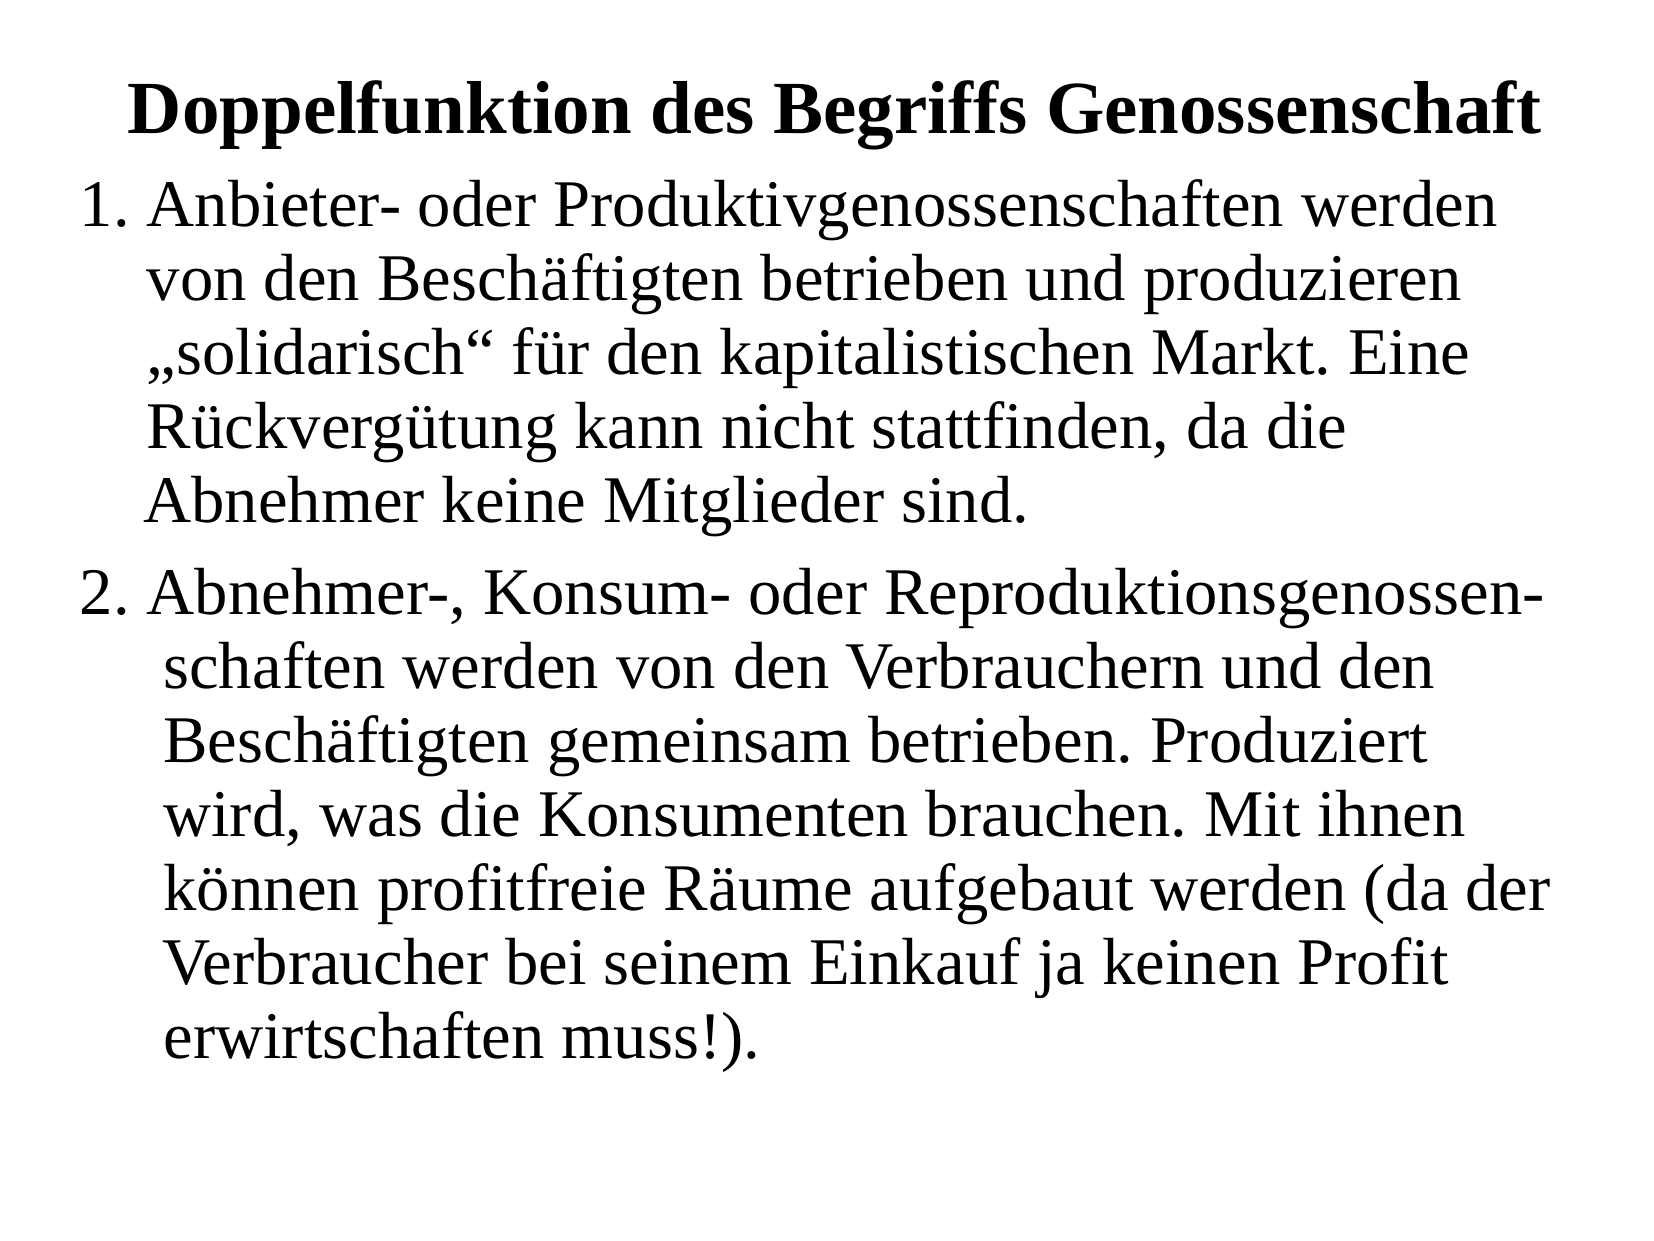

Doppelfunktion des Begriffs Genossenschaft
 Anbieter- oder Produktivgenossenschaften werden von den Beschäftigten betrieben und produzieren „solidarisch“ für den kapitalistischen Markt. Eine Rückvergütung kann nicht stattfinden, da die Abnehmer keine Mitglieder sind.
 Abnehmer-, Konsum- oder Reproduktionsgenossen- schaften werden von den Verbrauchern und den Beschäftigten gemeinsam betrieben. Produziert wird, was die Konsumenten brauchen. Mit ihnen können profitfreie Räume aufgebaut werden (da der Verbraucher bei seinem Einkauf ja keinen Profit erwirtschaften muss!).